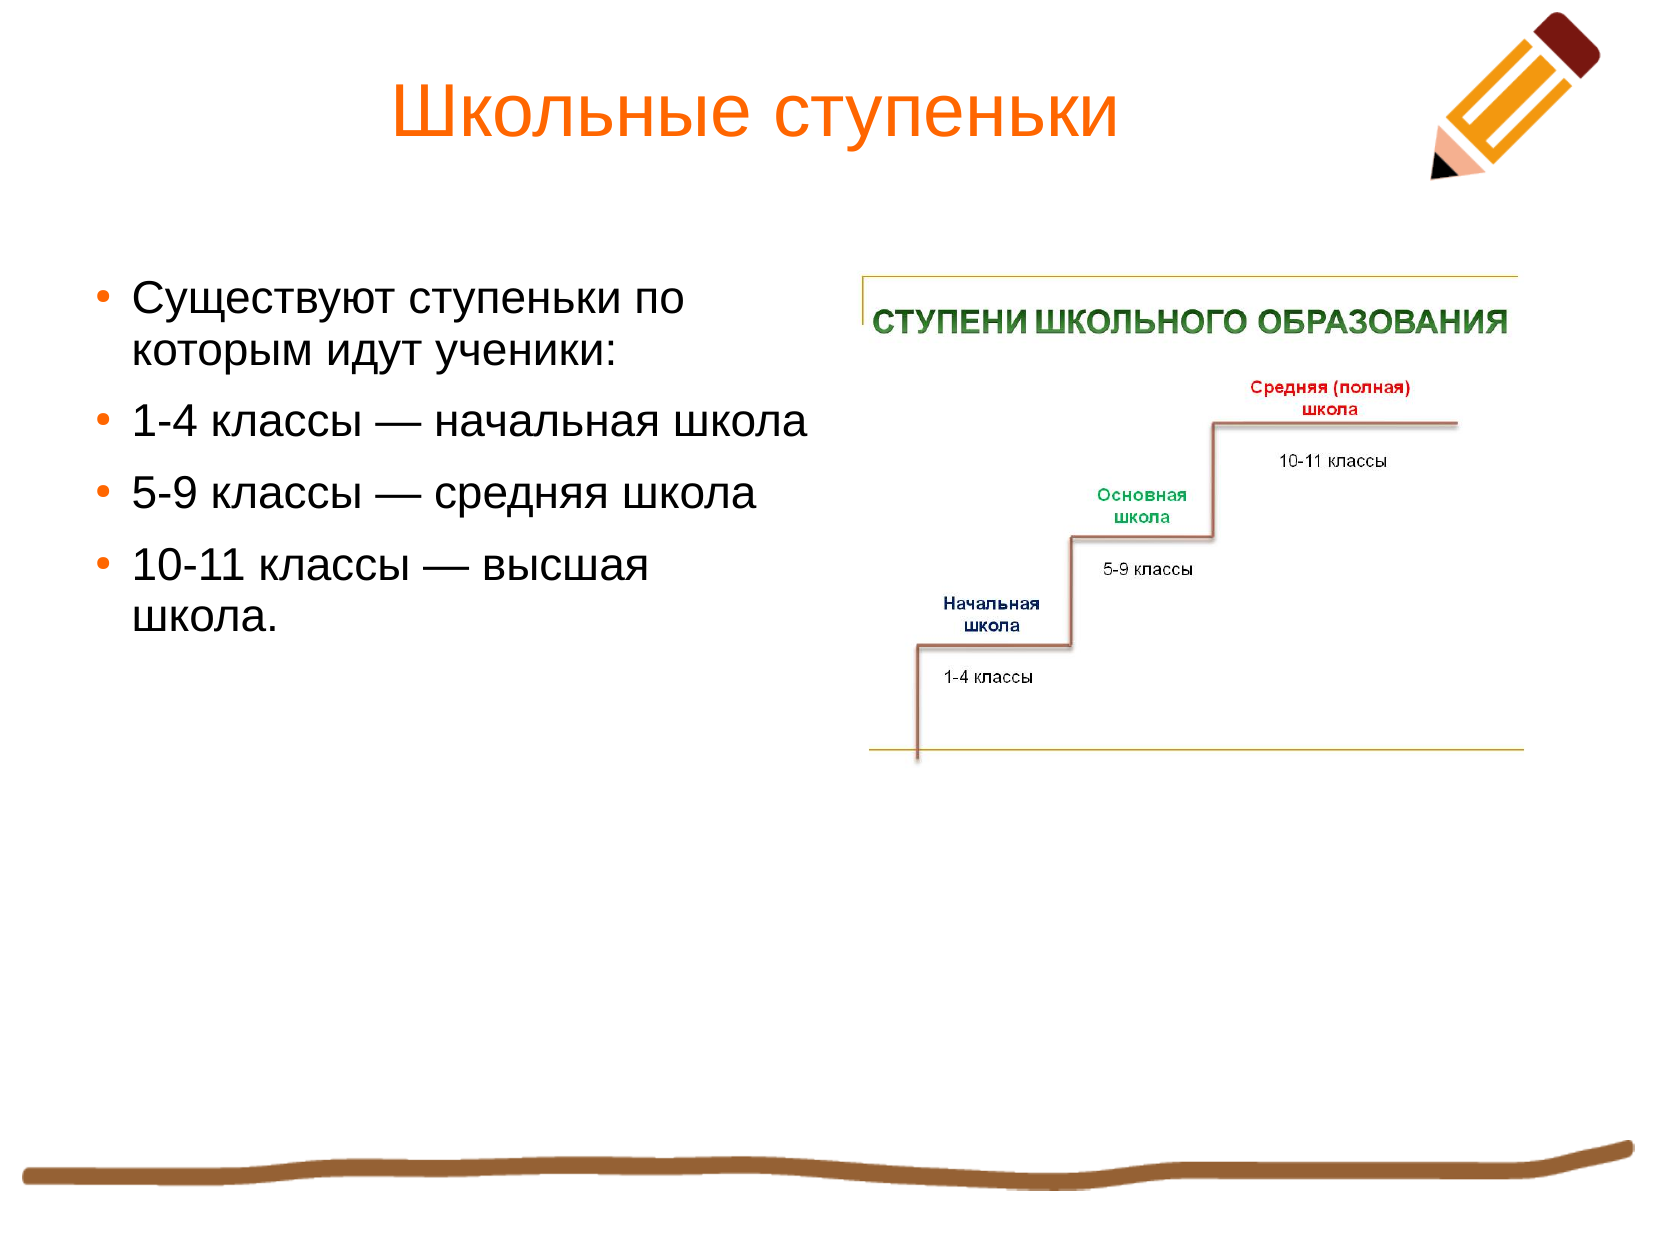

# Школьные ступеньки
Существуют ступеньки по которым идут ученики:
1-4 классы — начальная школа
5-9 классы — средняя школа
10-11 классы — высшая школа.